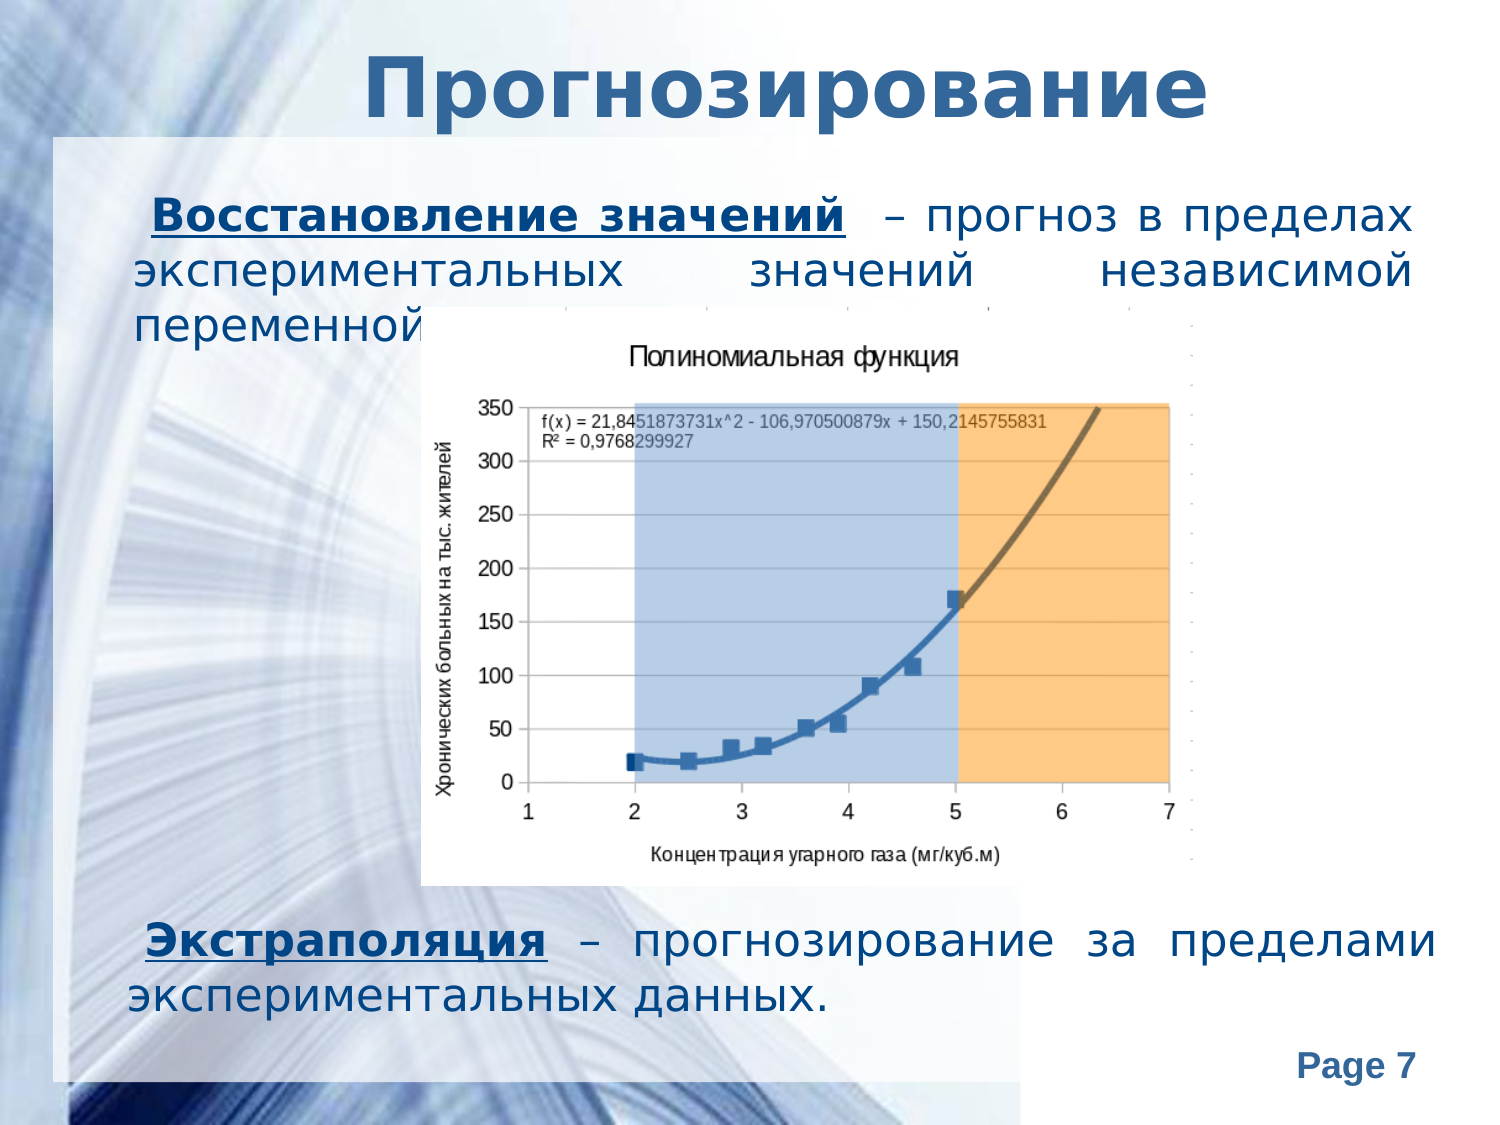

Прогнозирование
Восстановление значений – прогноз в пределах экспериментальных значений независимой переменной.
Экстраполяция – прогнозирование за пределами экспериментальных данных.